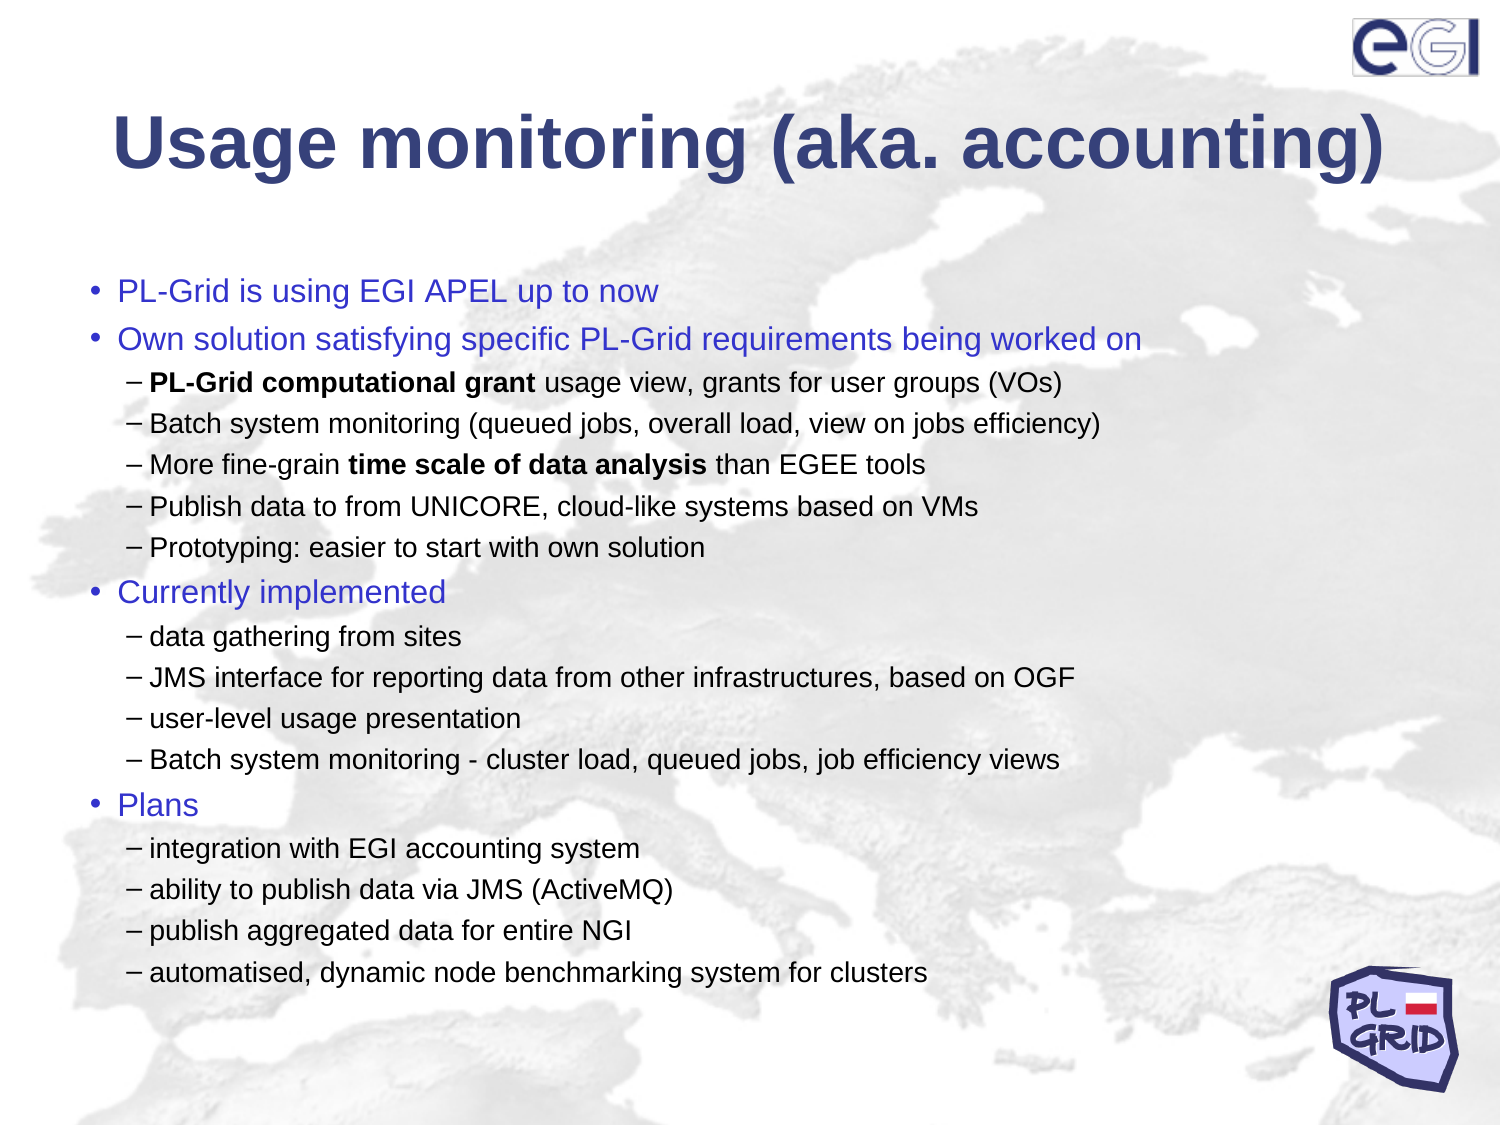

# Usage monitoring (aka. accounting)
PL-Grid is using EGI APEL up to now
Own solution satisfying specific PL-Grid requirements being worked on
PL-Grid computational grant usage view, grants for user groups (VOs)
Batch system monitoring (queued jobs, overall load, view on jobs efficiency)
More fine-grain time scale of data analysis than EGEE tools
Publish data to from UNICORE, cloud-like systems based on VMs
Prototyping: easier to start with own solution
Currently implemented
data gathering from sites
JMS interface for reporting data from other infrastructures, based on OGF
user-level usage presentation
Batch system monitoring - cluster load, queued jobs, job efficiency views
Plans
integration with EGI accounting system
ability to publish data via JMS (ActiveMQ)
publish aggregated data for entire NGI
automatised, dynamic node benchmarking system for clusters